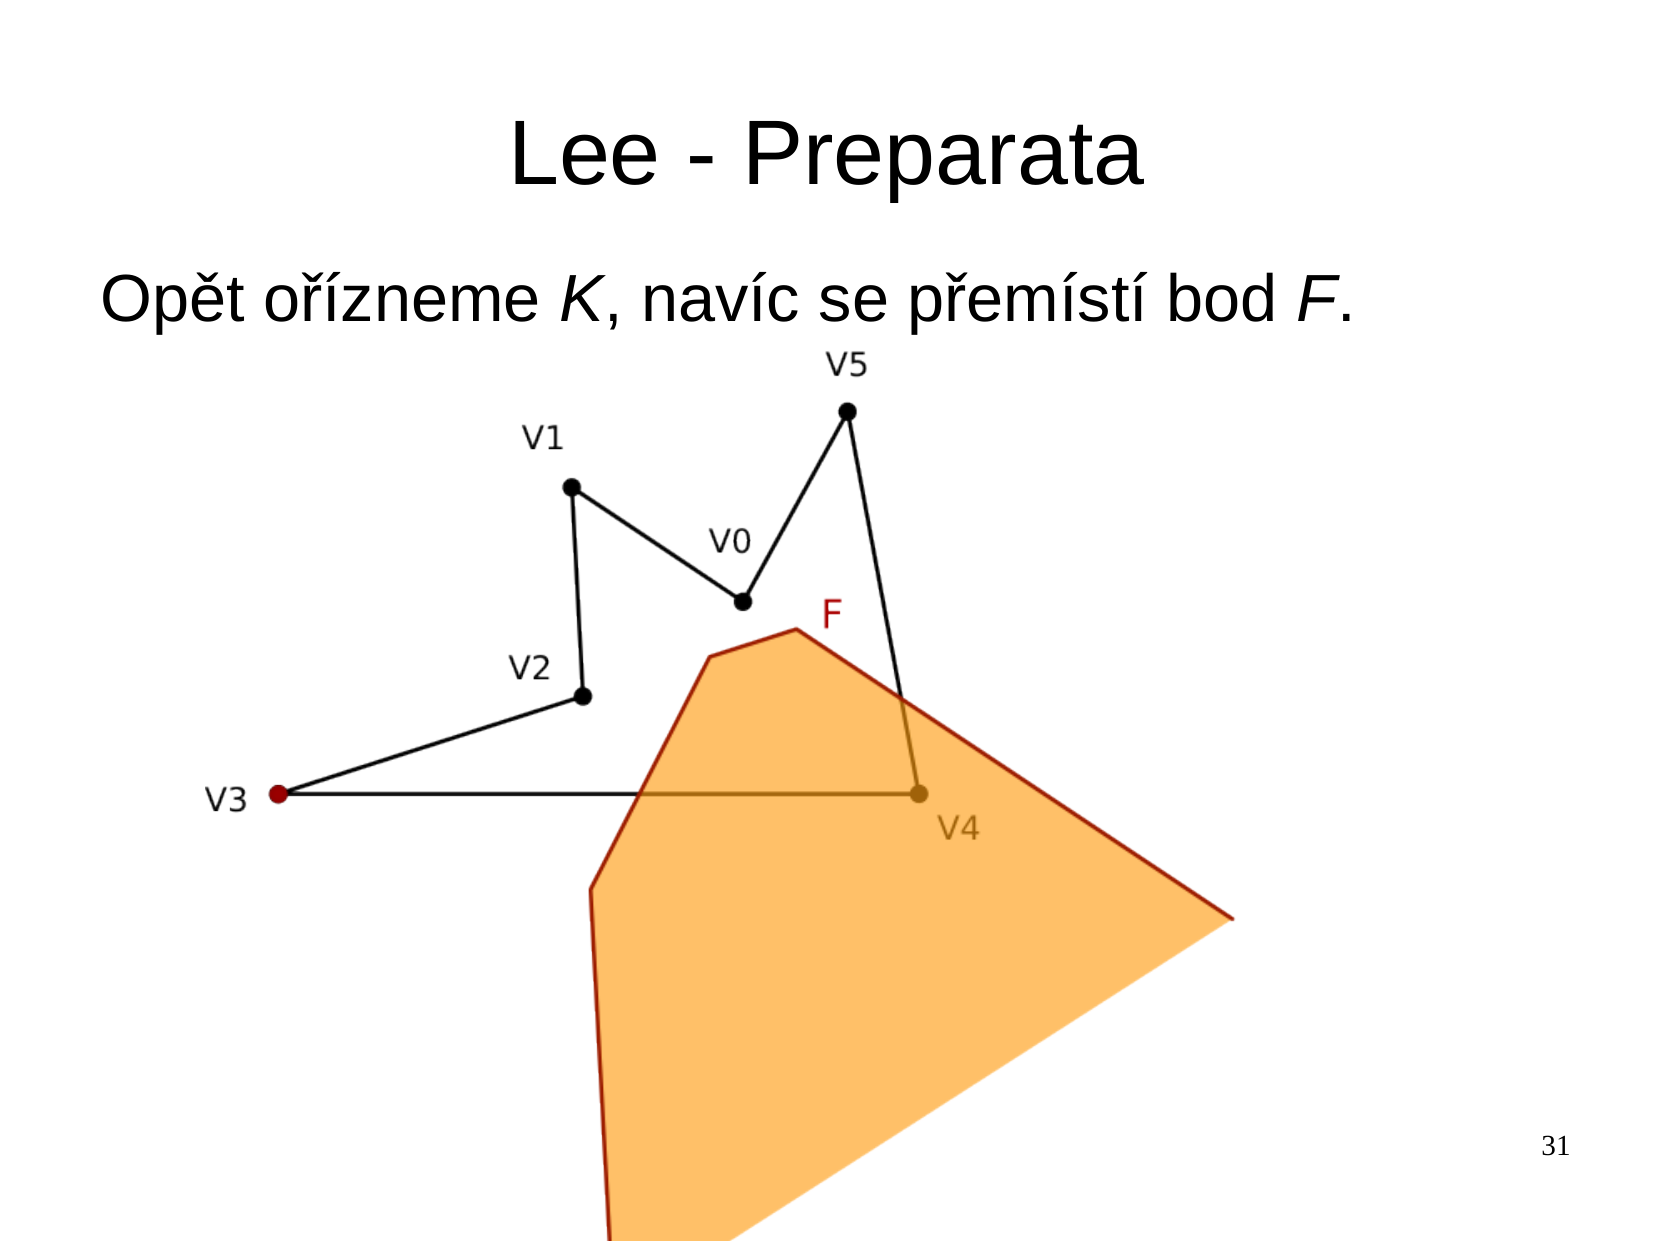

# Lee - Preparata
Opět ořízneme K, navíc se přemístí bod F.
31